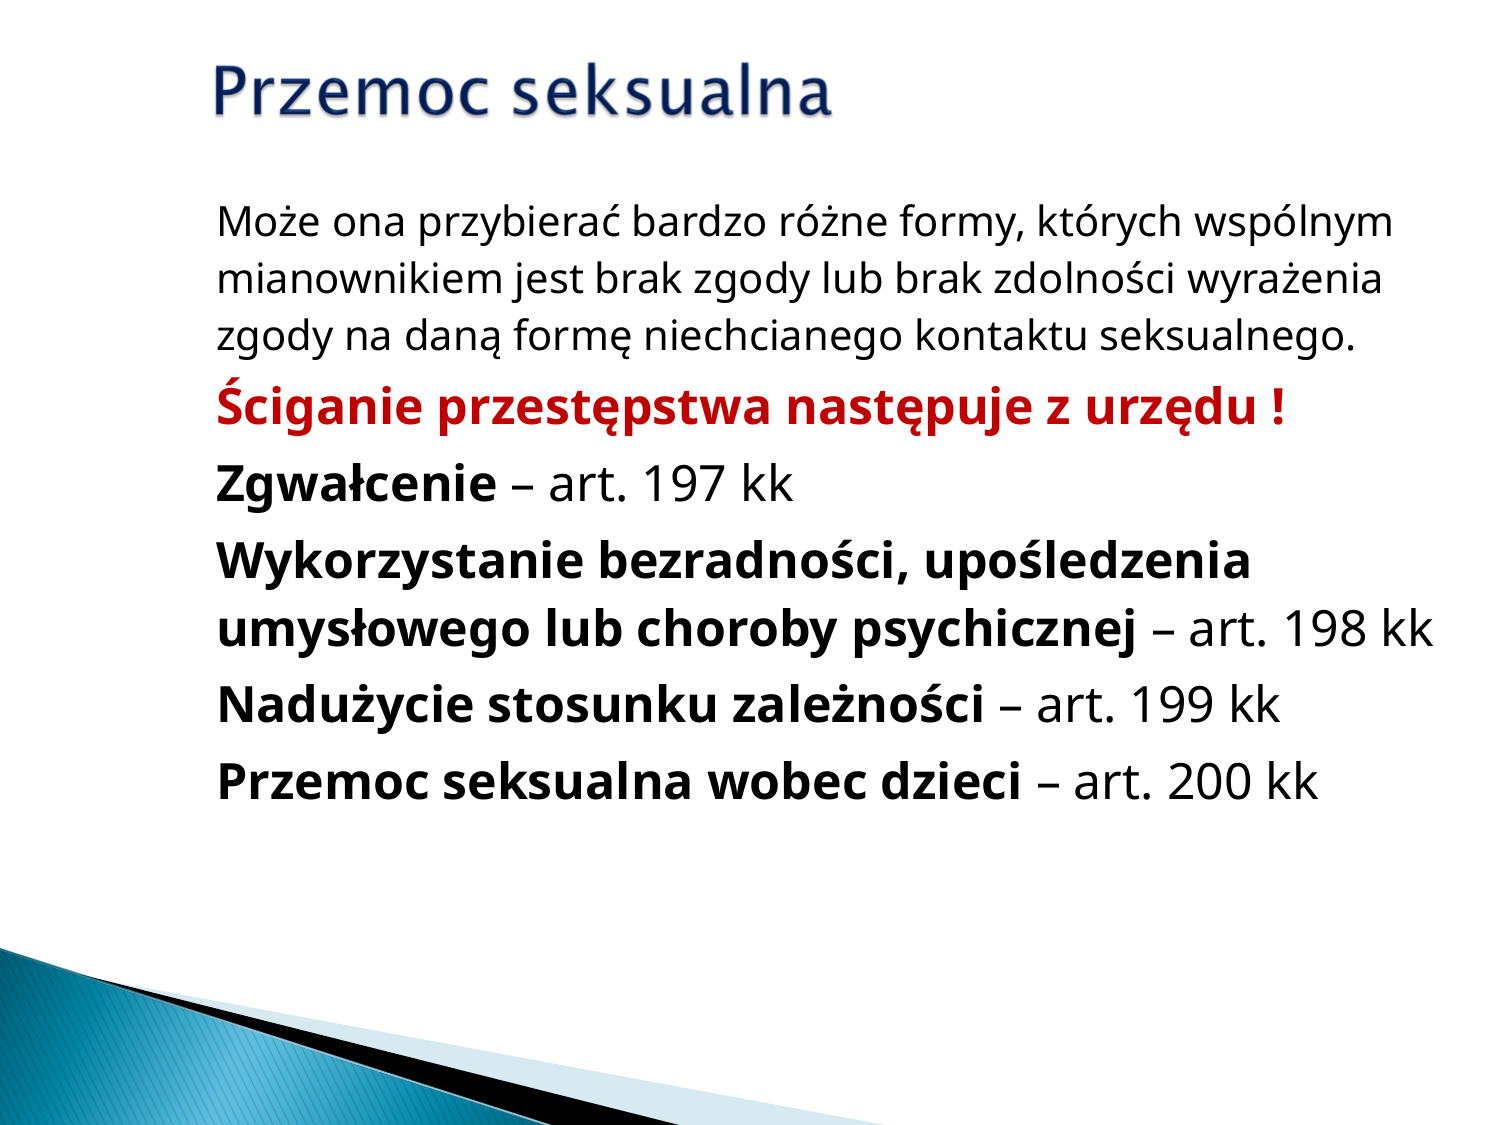

# Może ona przybierać bardzo różne formy, których wspólnym mianownikiem jest brak zgody lub brak zdolności wyrażenia zgody na daną formę niechcianego kontaktu seksualnego.
Ściganie przestępstwa następuje z urzędu !
Zgwałcenie – art. 197 kk
Wykorzystanie bezradności, upośledzenia umysłowego lub choroby psychicznej – art. 198 kk
Nadużycie stosunku zależności – art. 199 kk
Przemoc seksualna wobec dzieci – art. 200 kk